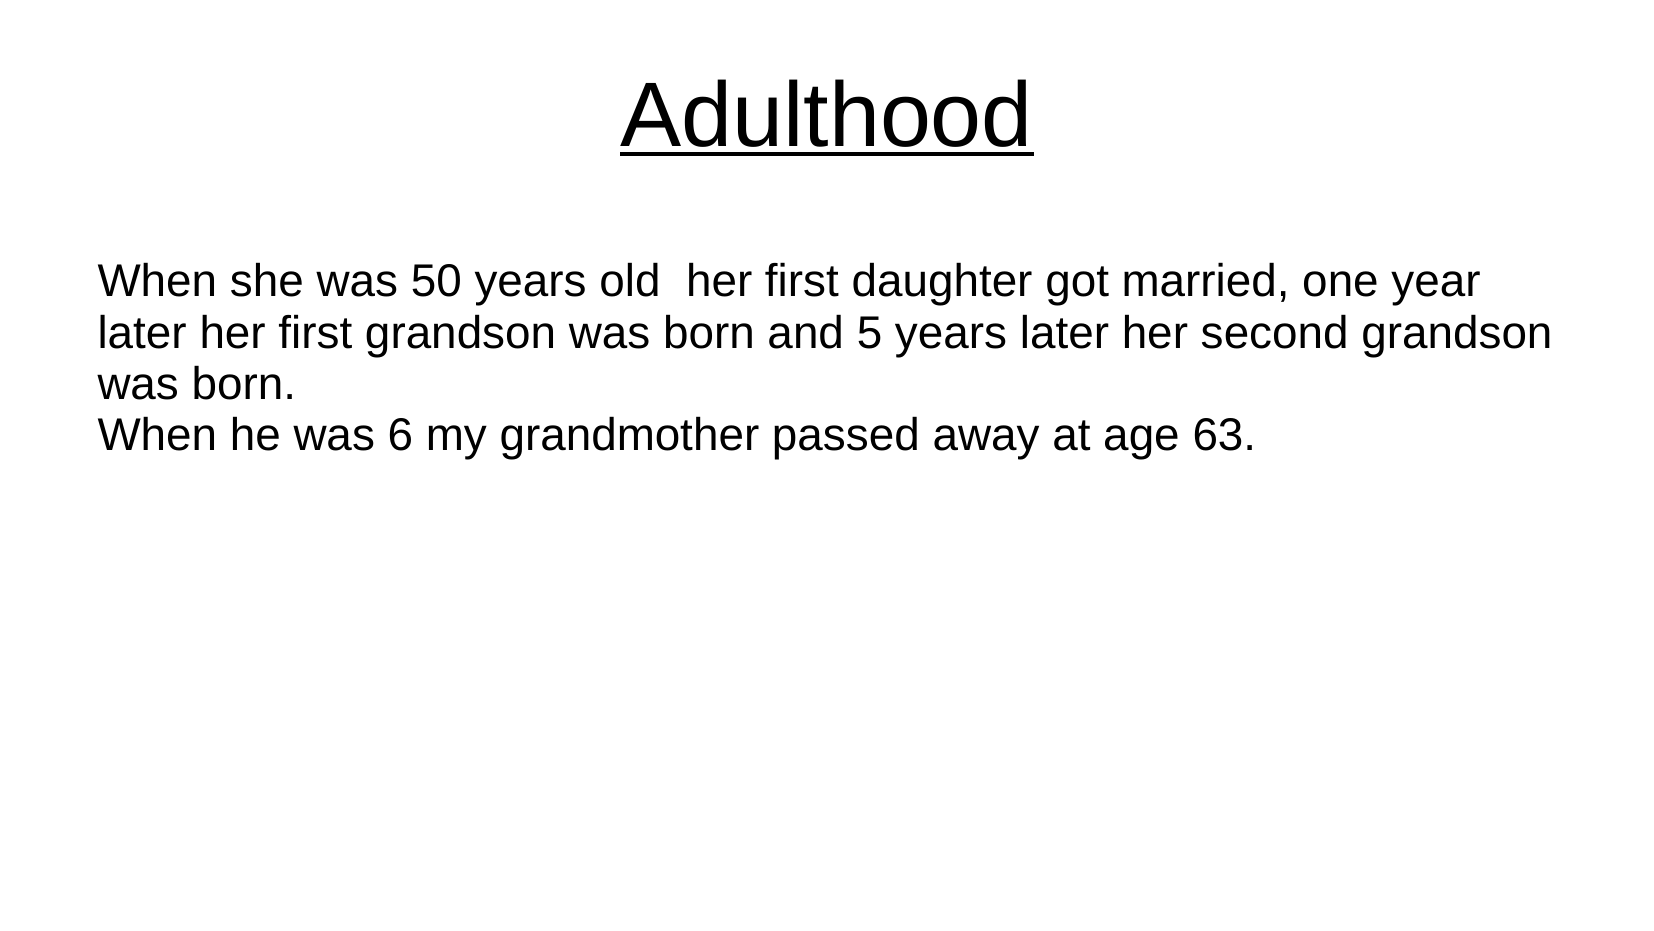

# Adulthood
When she was 50 years old her first daughter got married, one year
later her first grandson was born and 5 years later her second grandson
was born.
When he was 6 my grandmother passed away at age 63.